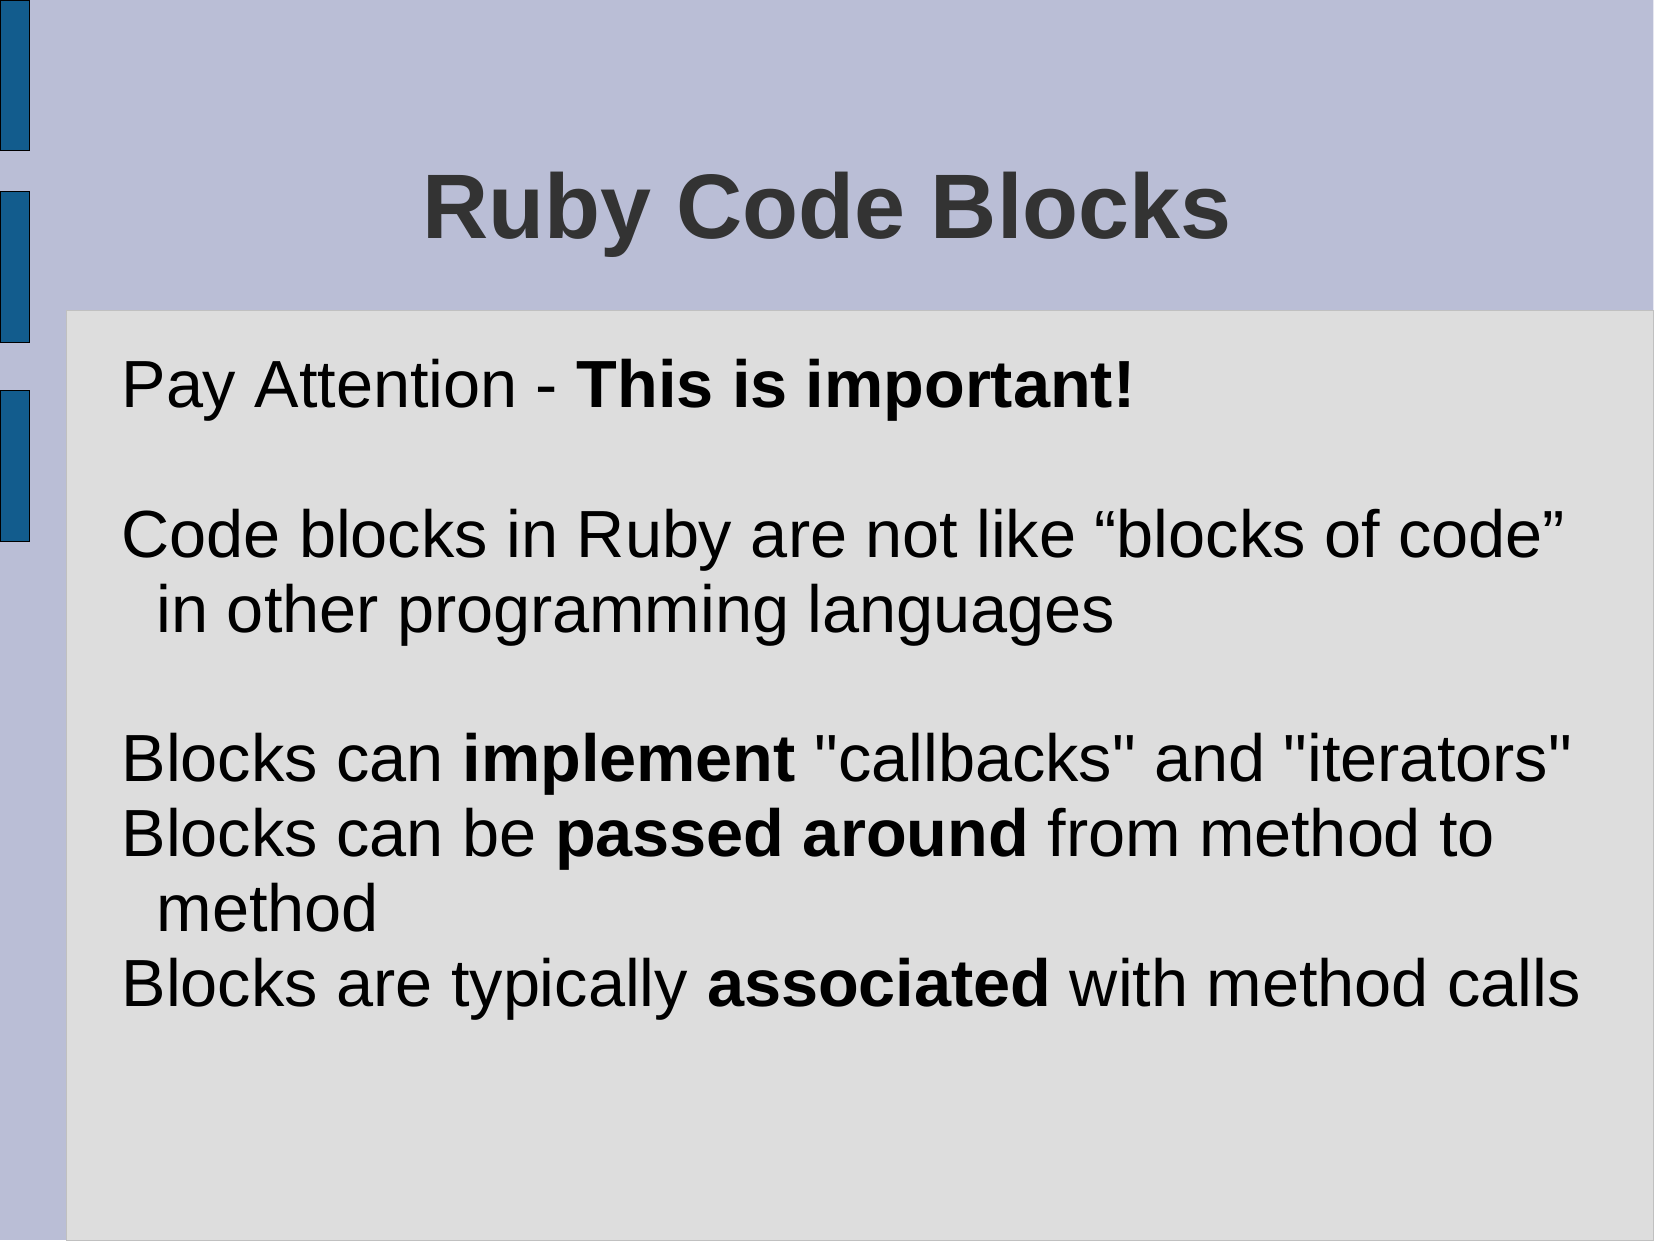

# Ruby Code Blocks
Pay Attention - This is important!
Code blocks in Ruby are not like “blocks of code” in other programming languages
Blocks can implement "callbacks" and "iterators"
Blocks can be passed around from method to method
Blocks are typically associated with method calls